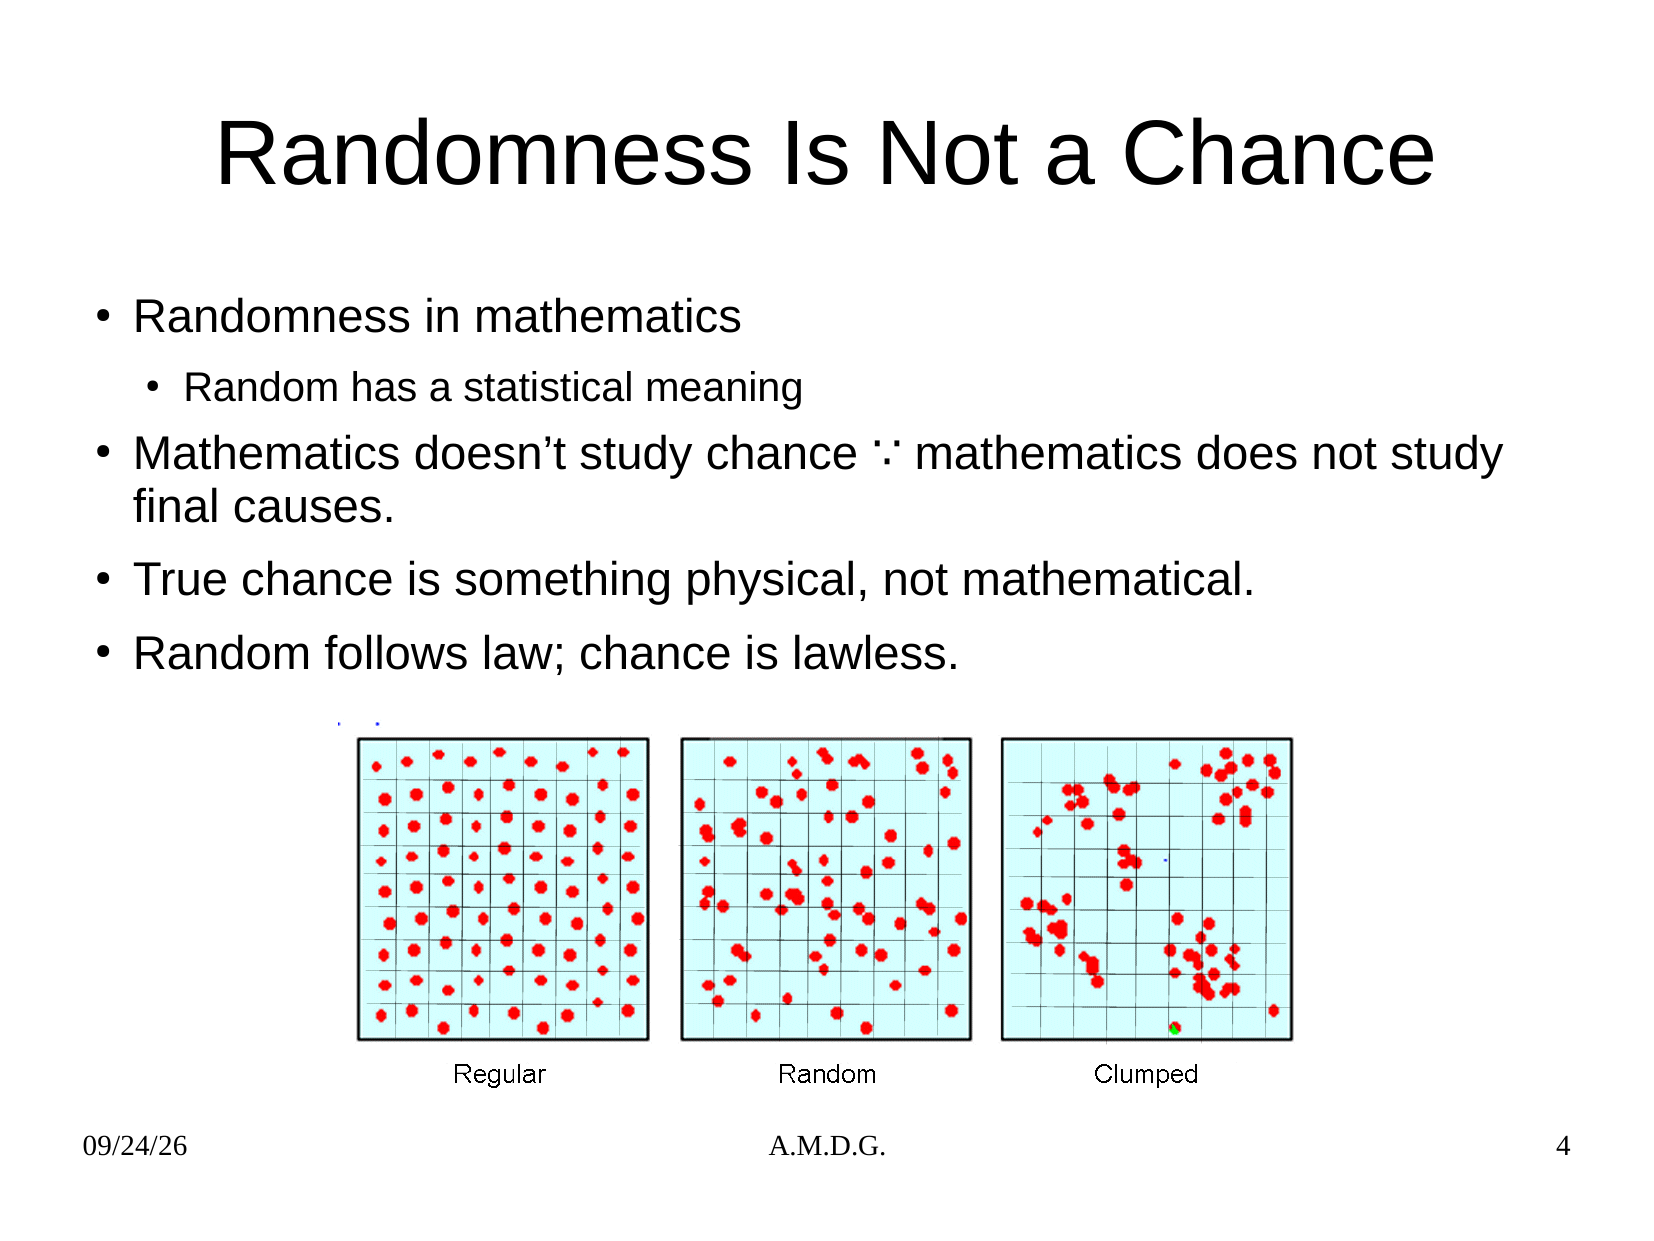

# Randomness Is Not a Chance
Randomness in mathematics
Random has a statistical meaning
Mathematics doesn’t study chance ∵ mathematics does not study final causes.
True chance is something physical, not mathematical.
Random follows law; chance is lawless.
A.M.D.G.
4